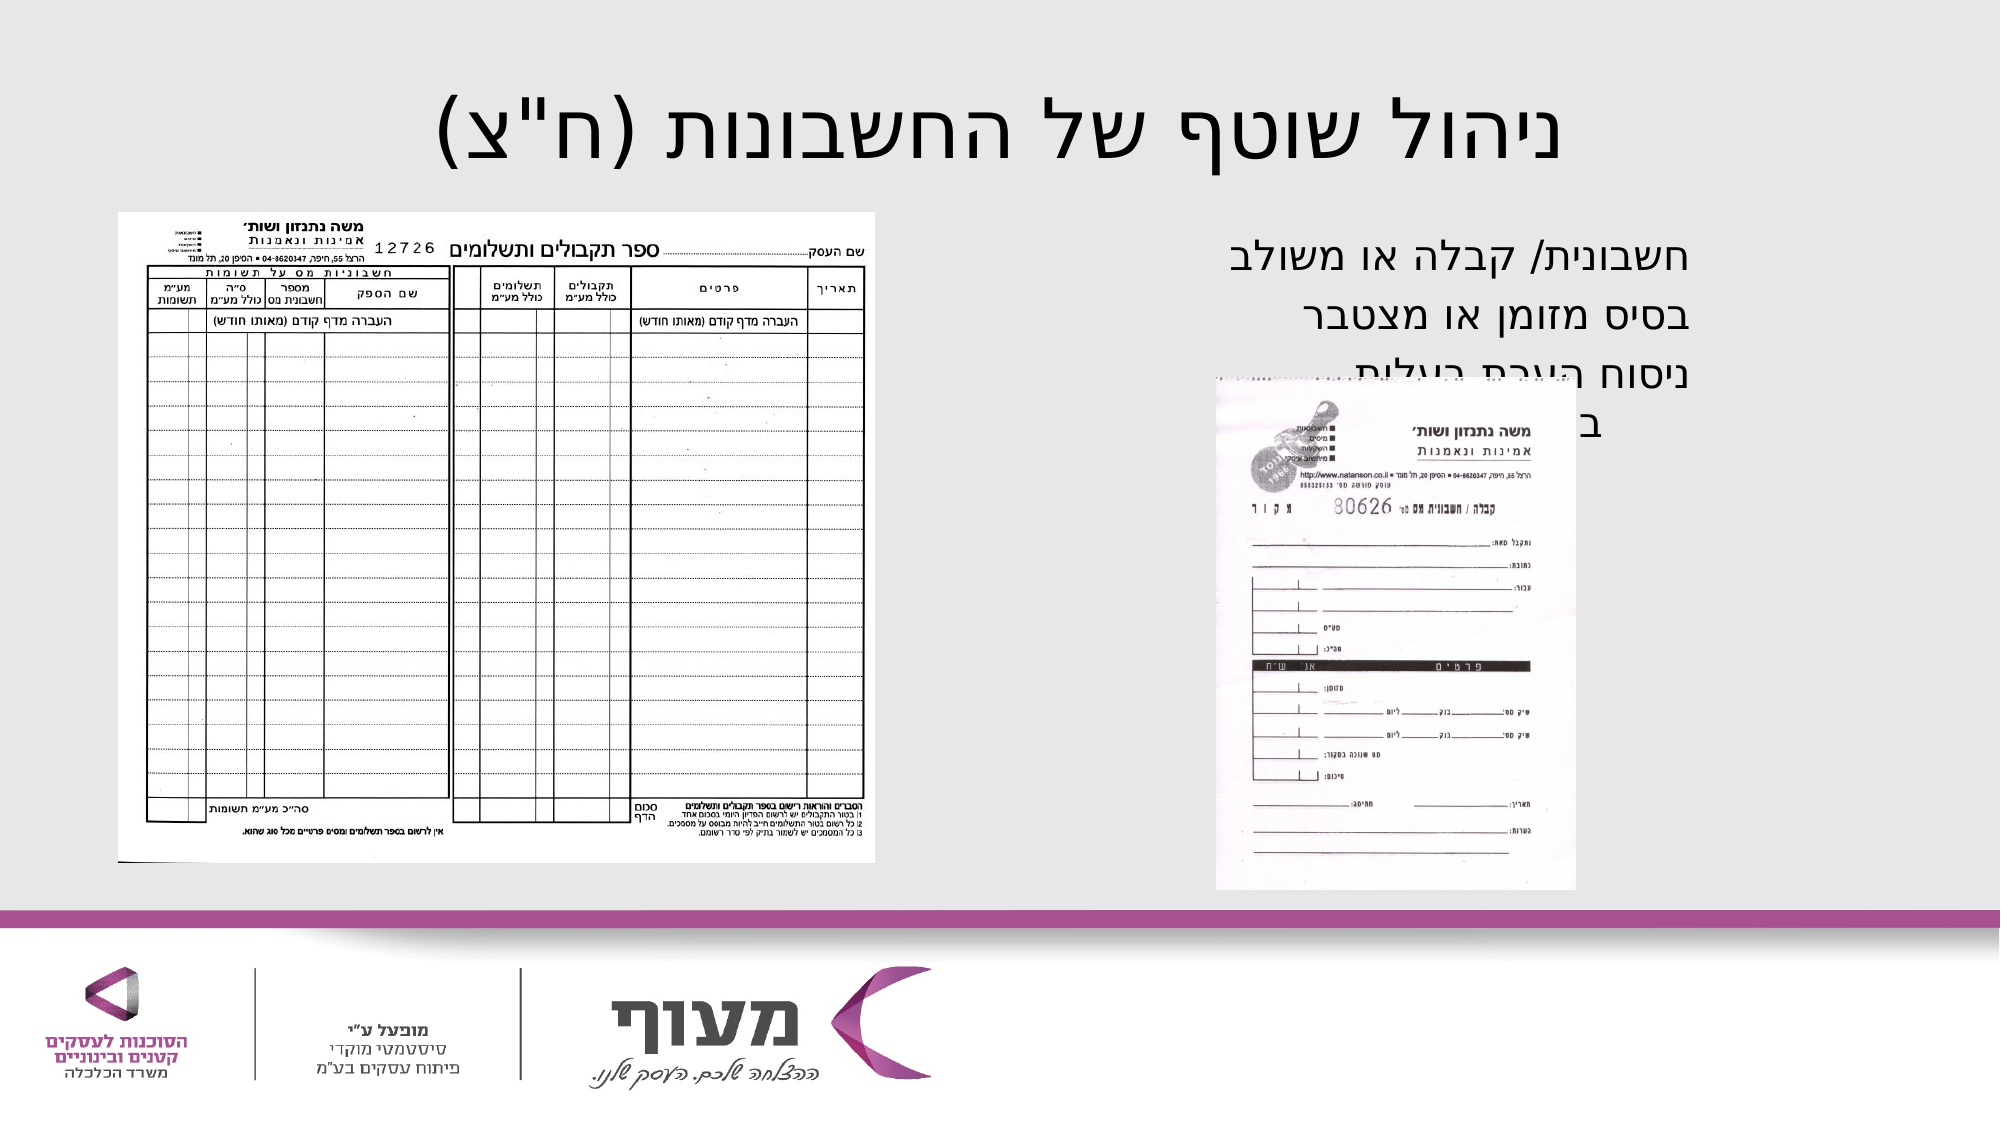

ניהול שוטף של החשבונות (ח"צ)
#
חשבונית/ קבלה או משולב
בסיס מזומן או מצטבר
ניסוח הערת בעלות בחשבונית